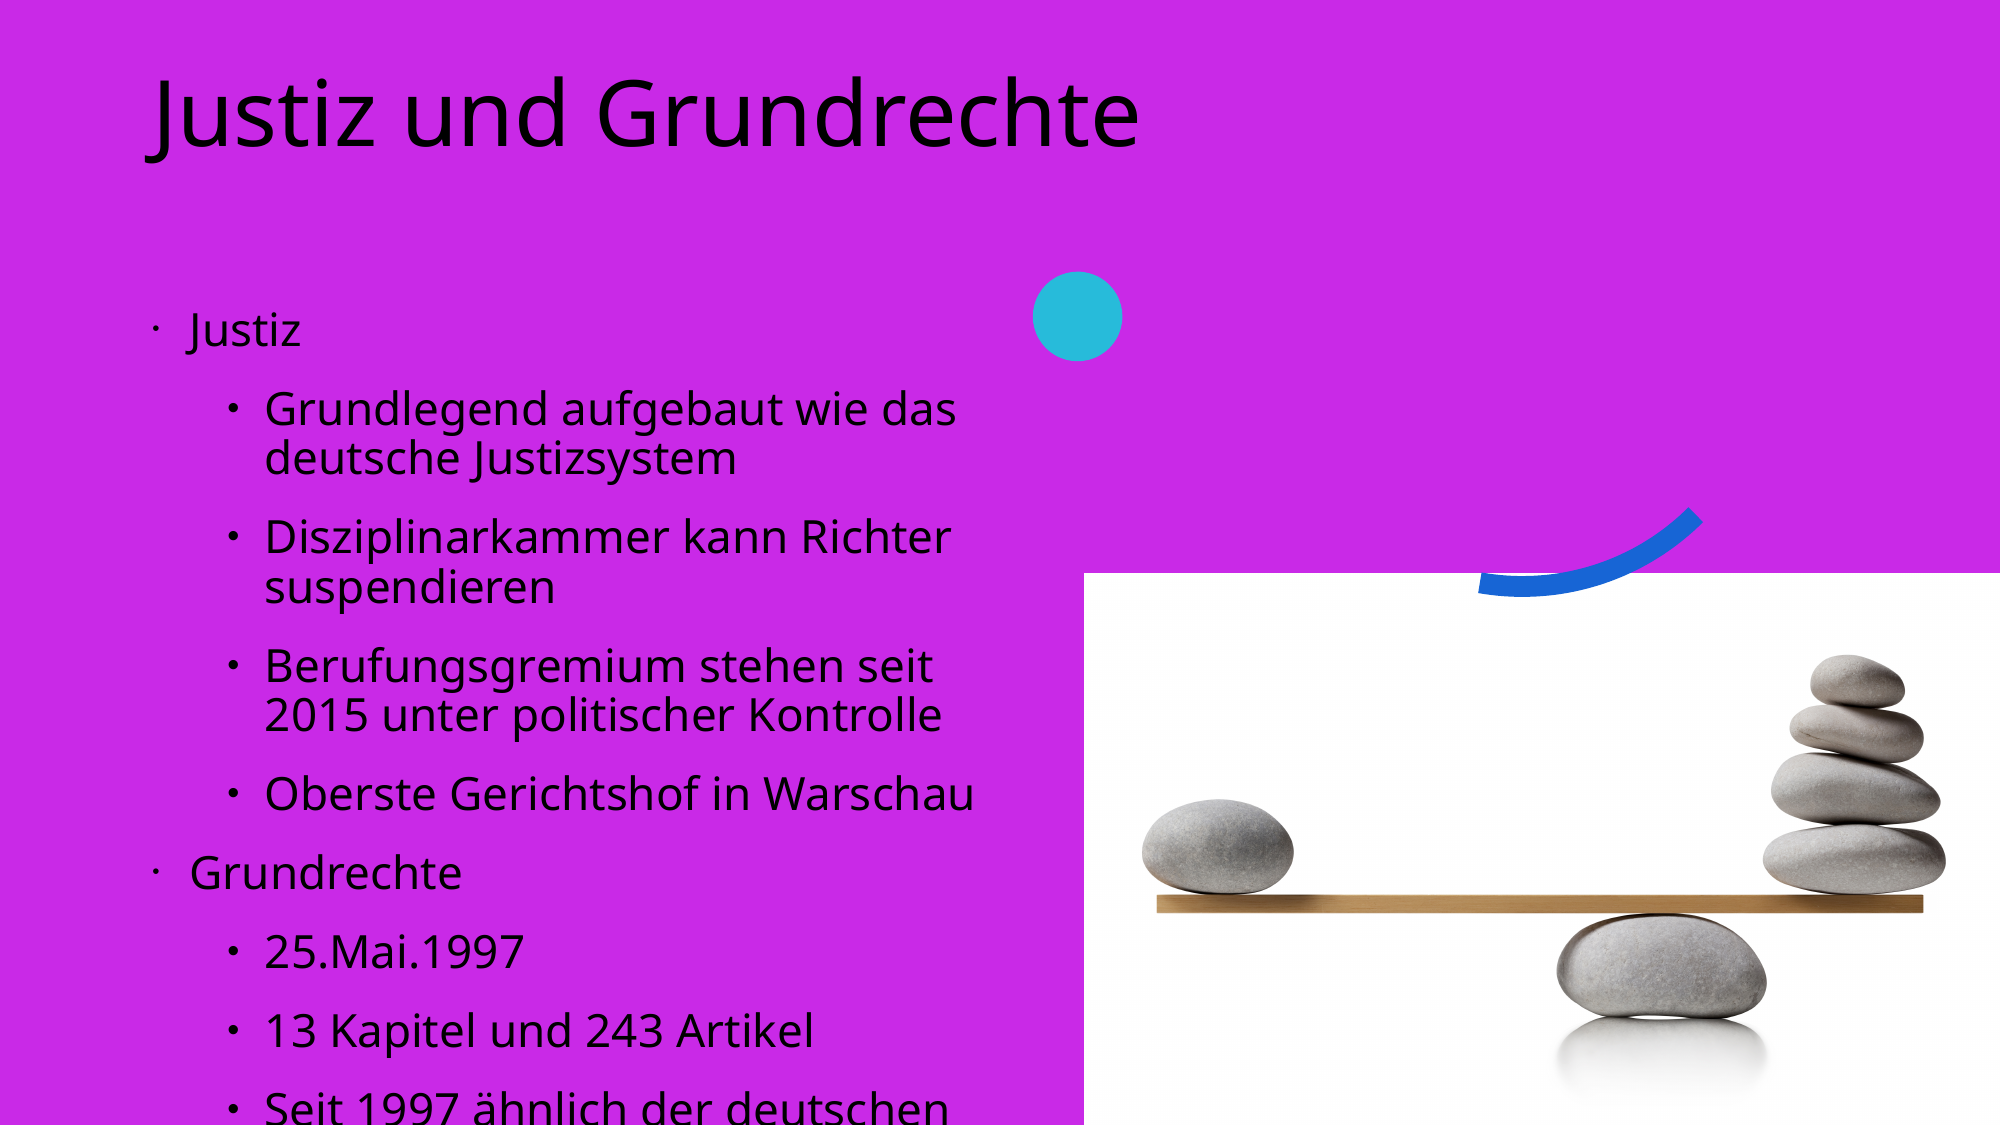

# Justiz und Grundrechte
Justiz
Grundlegend aufgebaut wie das deutsche Justizsystem
Disziplinarkammer kann Richter suspendieren
Berufungsgremium stehen seit 2015 unter politischer Kontrolle
Oberste Gerichtshof in Warschau
Grundrechte
25.Mai.1997
13 Kapitel und 243 Artikel
Seit 1997 ähnlich der deutschen Verfassung